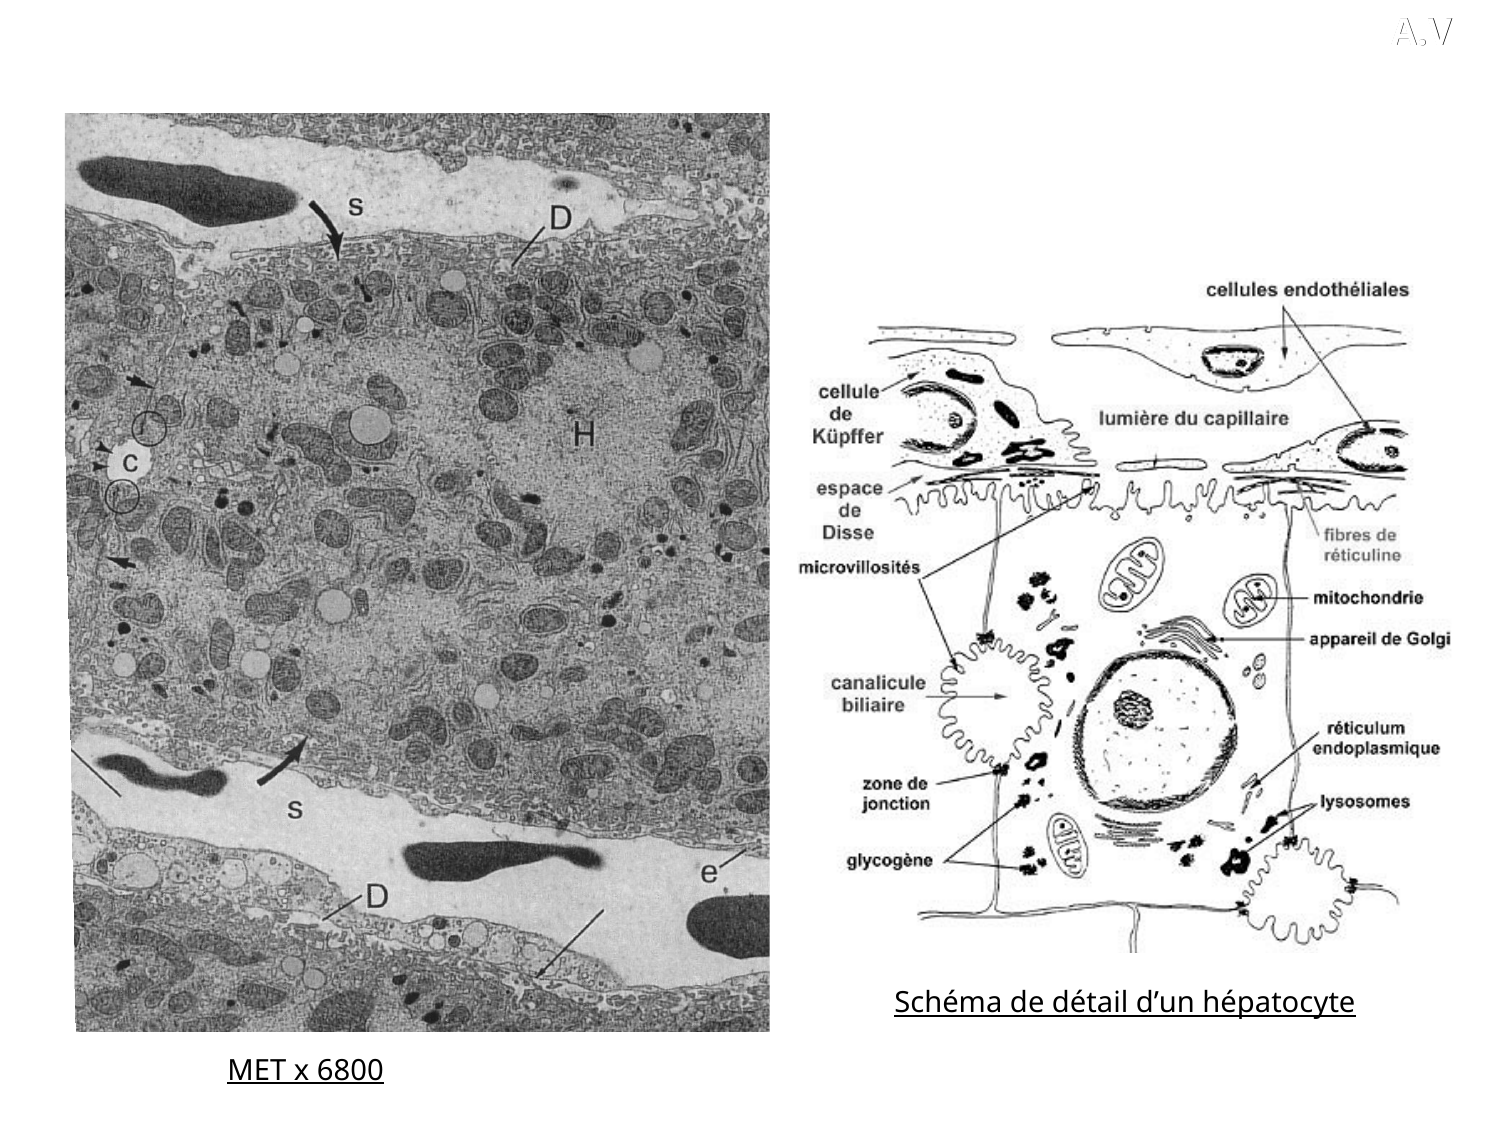

A.V
Schéma de détail d’un hépatocyte
MET x 6800